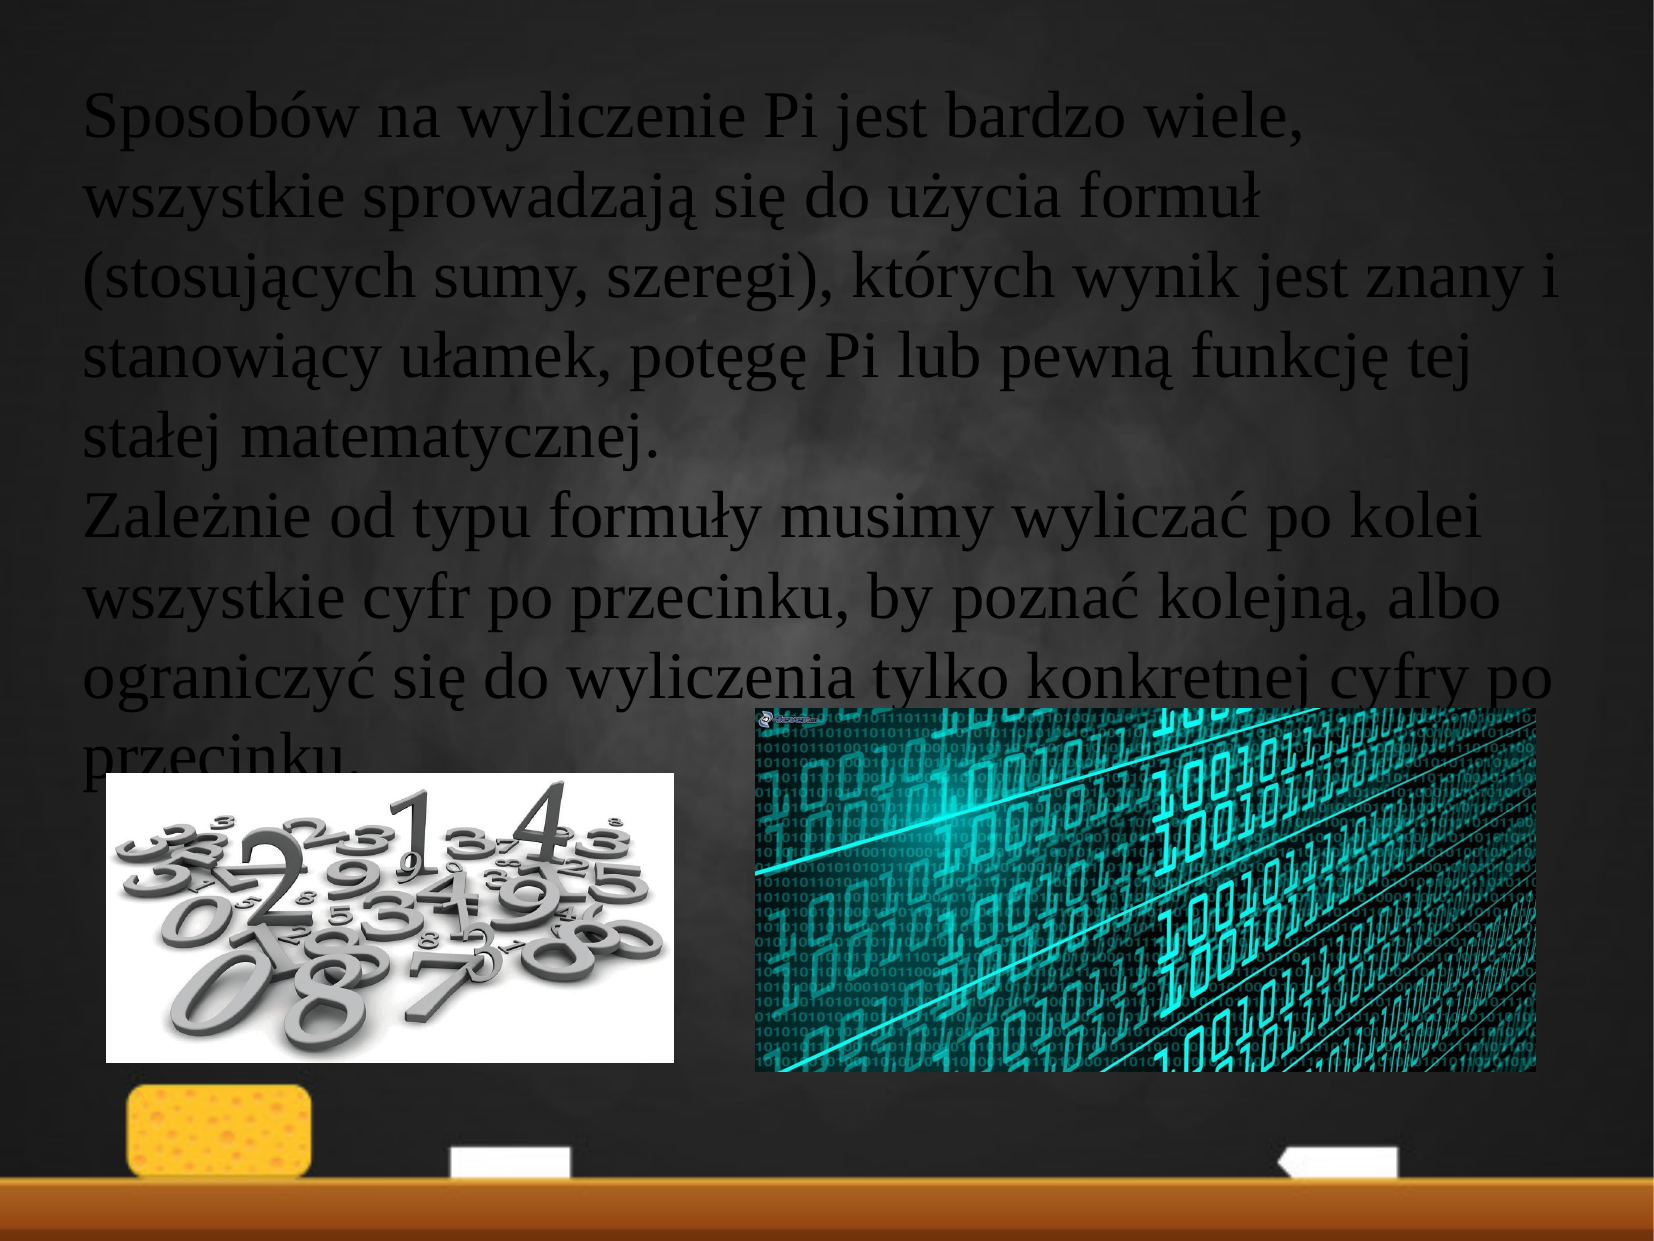

# Sposobów na wyliczenie Pi jest bardzo wiele, wszystkie sprowadzają się do użycia formuł (stosujących sumy, szeregi), których wynik jest znany i stanowiący ułamek, potęgę Pi lub pewną funkcję tej stałej matematycznej.
Zależnie od typu formuły musimy wyliczać po kolei wszystkie cyfr po przecinku, by poznać kolejną, albo ograniczyć się do wyliczenia tylko konkretnej cyfry po przecinku.